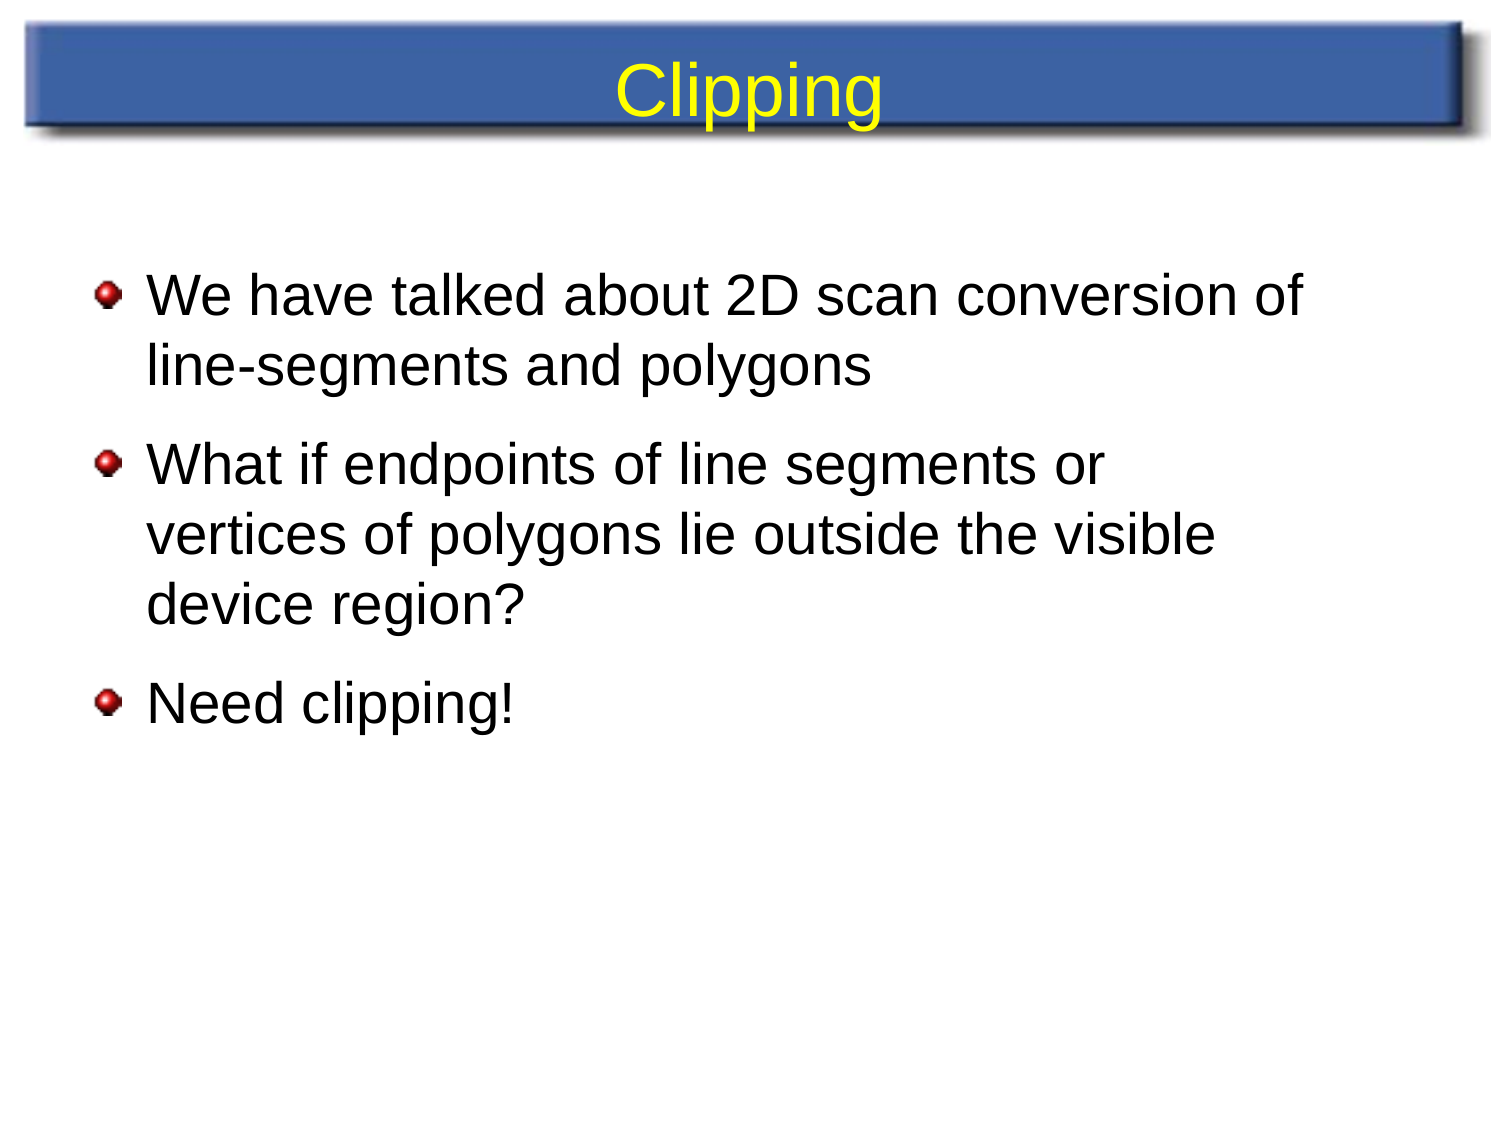

# Clipping
We have talked about 2D scan conversion of line-segments and polygons
What if endpoints of line segments or vertices of polygons lie outside the visible device region?
Need clipping!